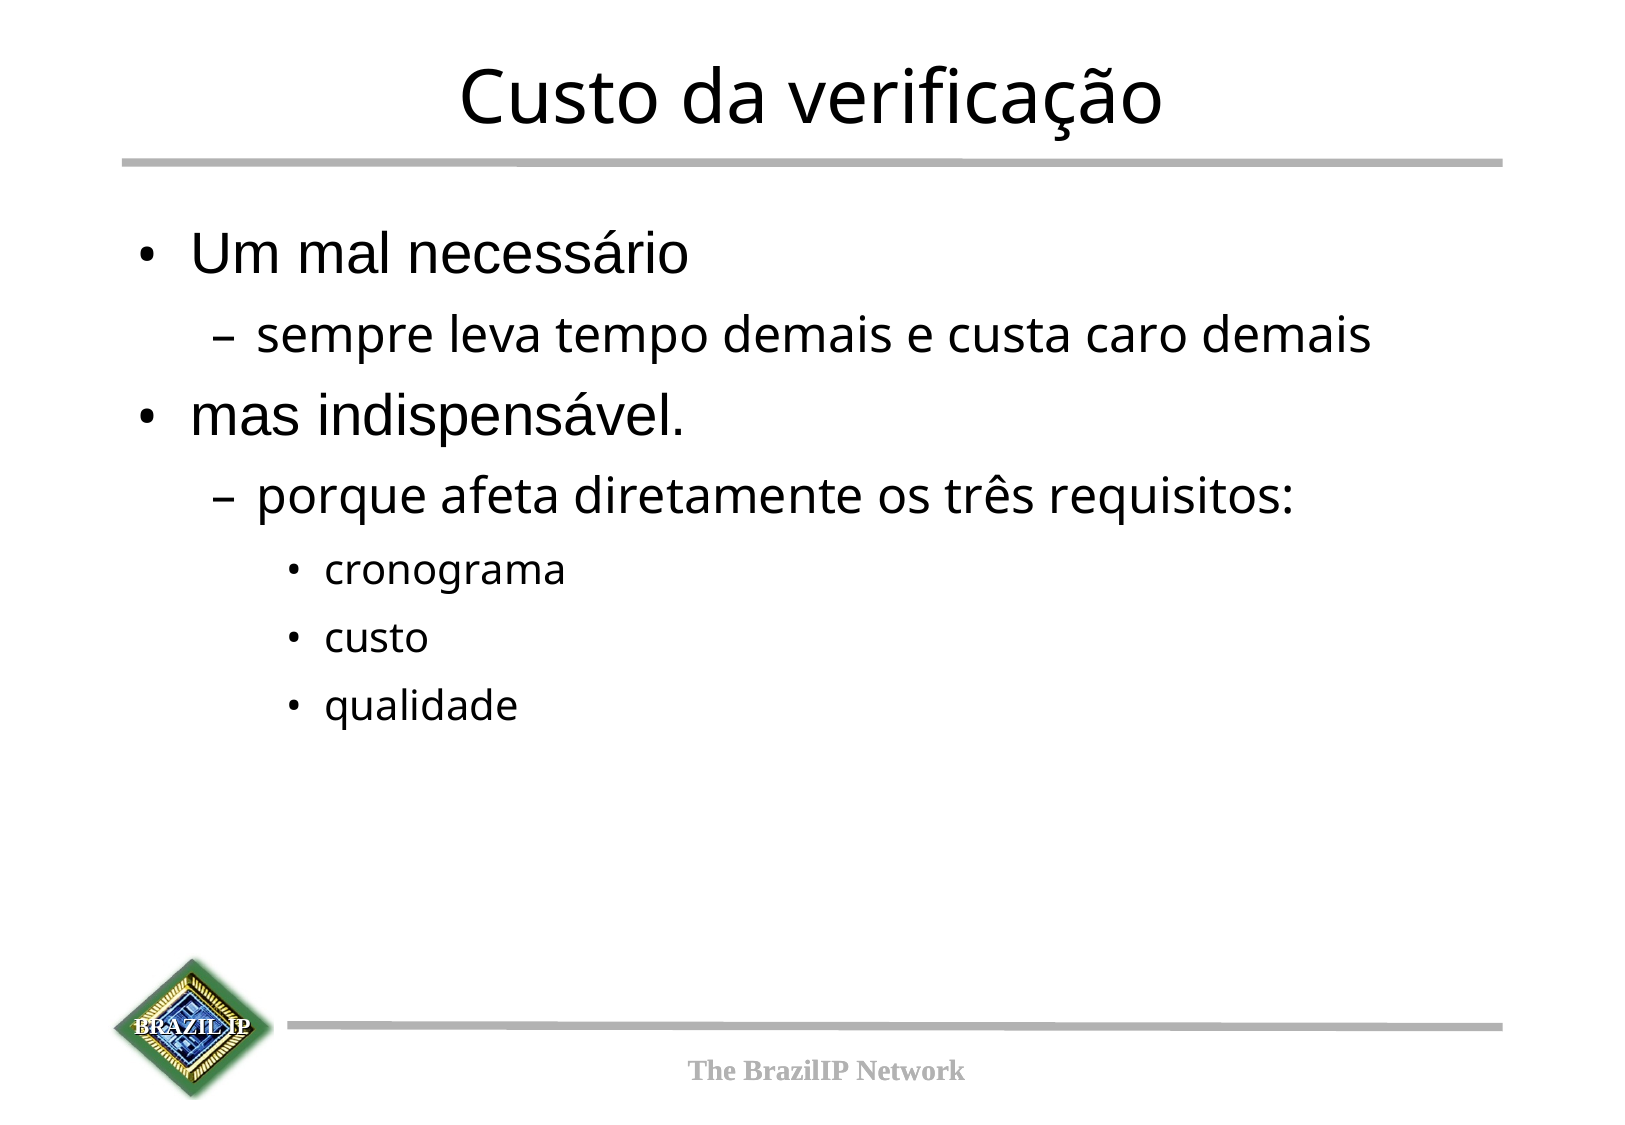

# Custo da verificação
Um mal necessário
sempre leva tempo demais e custa caro demais
mas indispensável.
porque afeta diretamente os três requisitos:
cronograma
custo
qualidade